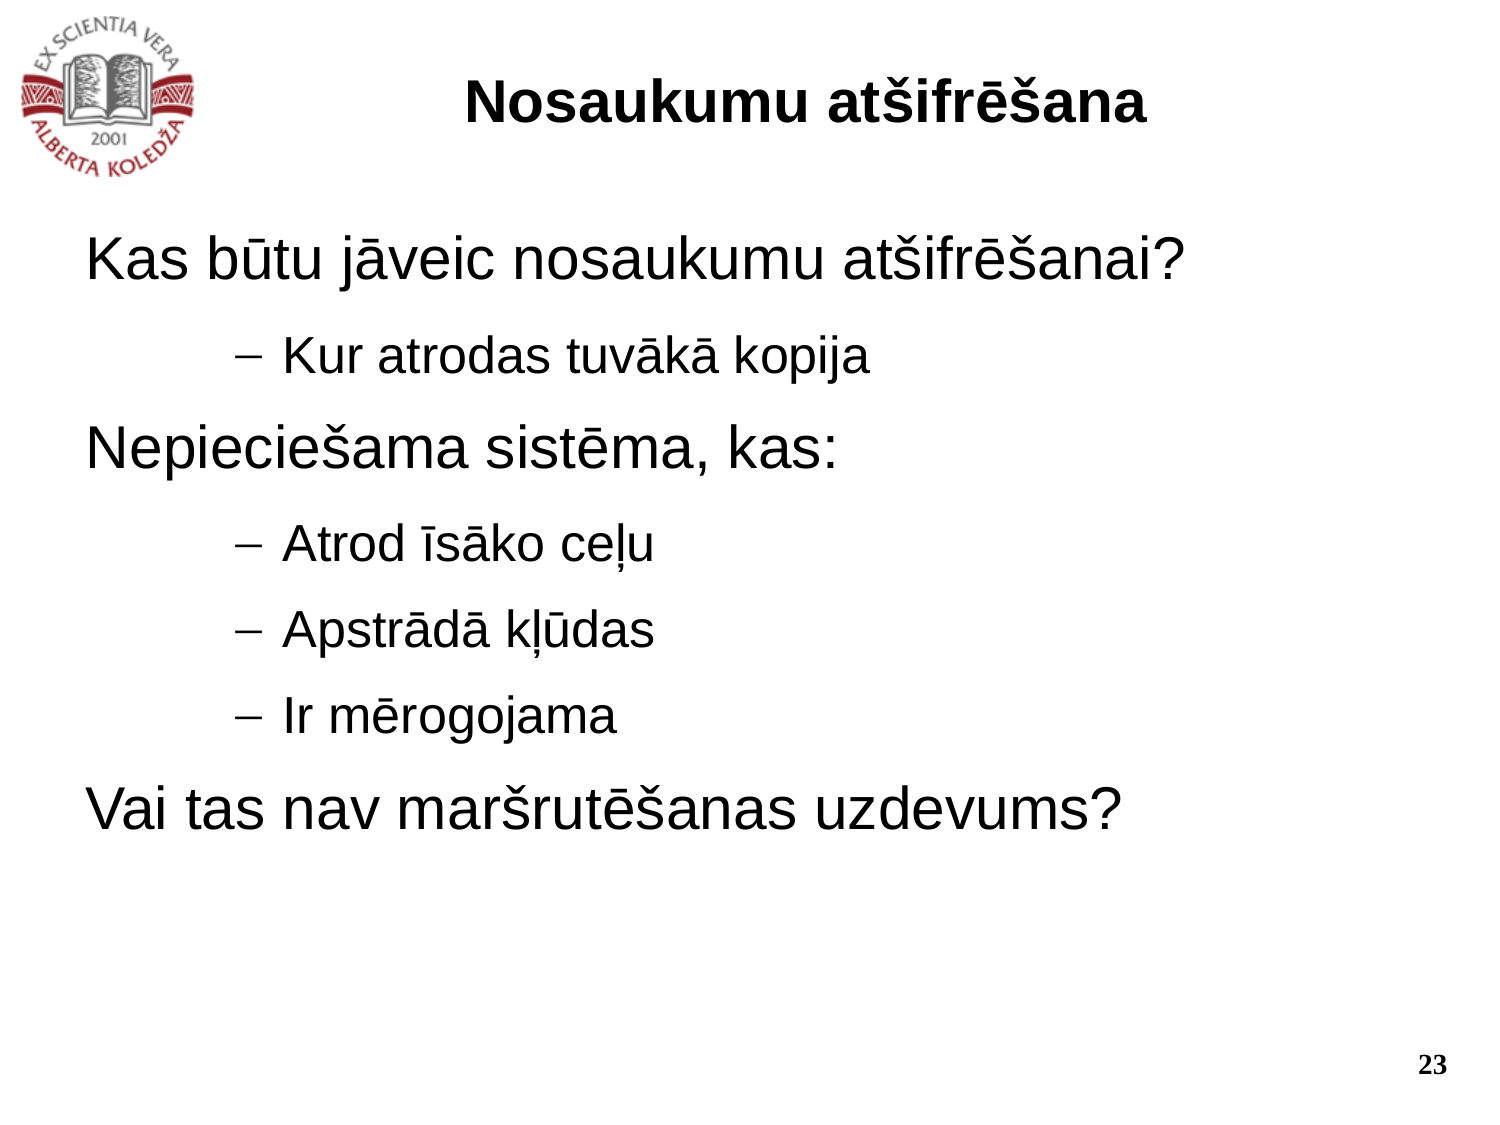

# Nosaukumu atšifrēšana
Kas būtu jāveic nosaukumu atšifrēšanai?
Kur atrodas tuvākā kopija
Nepieciešama sistēma, kas:
Atrod īsāko ceļu
Apstrādā kļūdas
Ir mērogojama
Vai tas nav maršrutēšanas uzdevums?